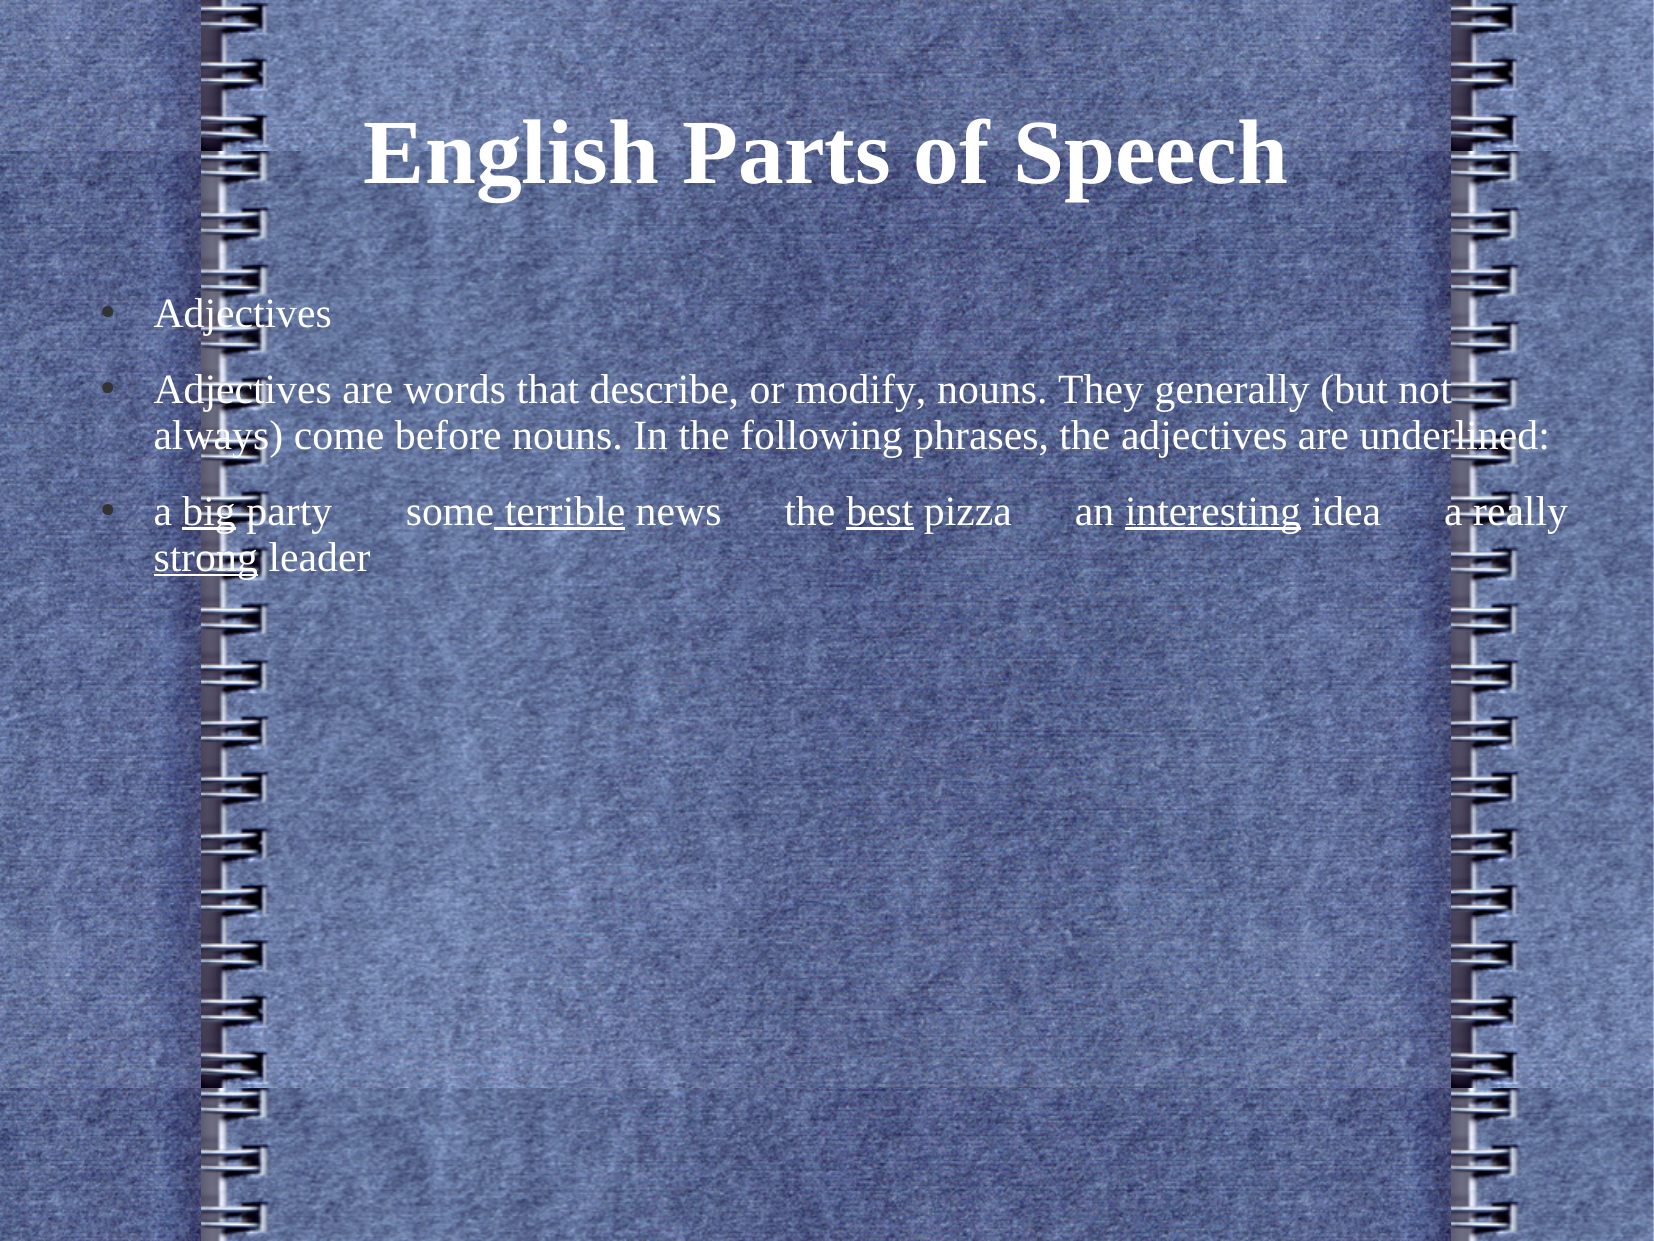

# English Parts of Speech
Adjectives
Adjectives are words that describe, or modify, nouns. They generally (but not always) come before nouns. In the following phrases, the adjectives are underlined:
a big party some terrible news the best pizza an interesting idea a really strong leader